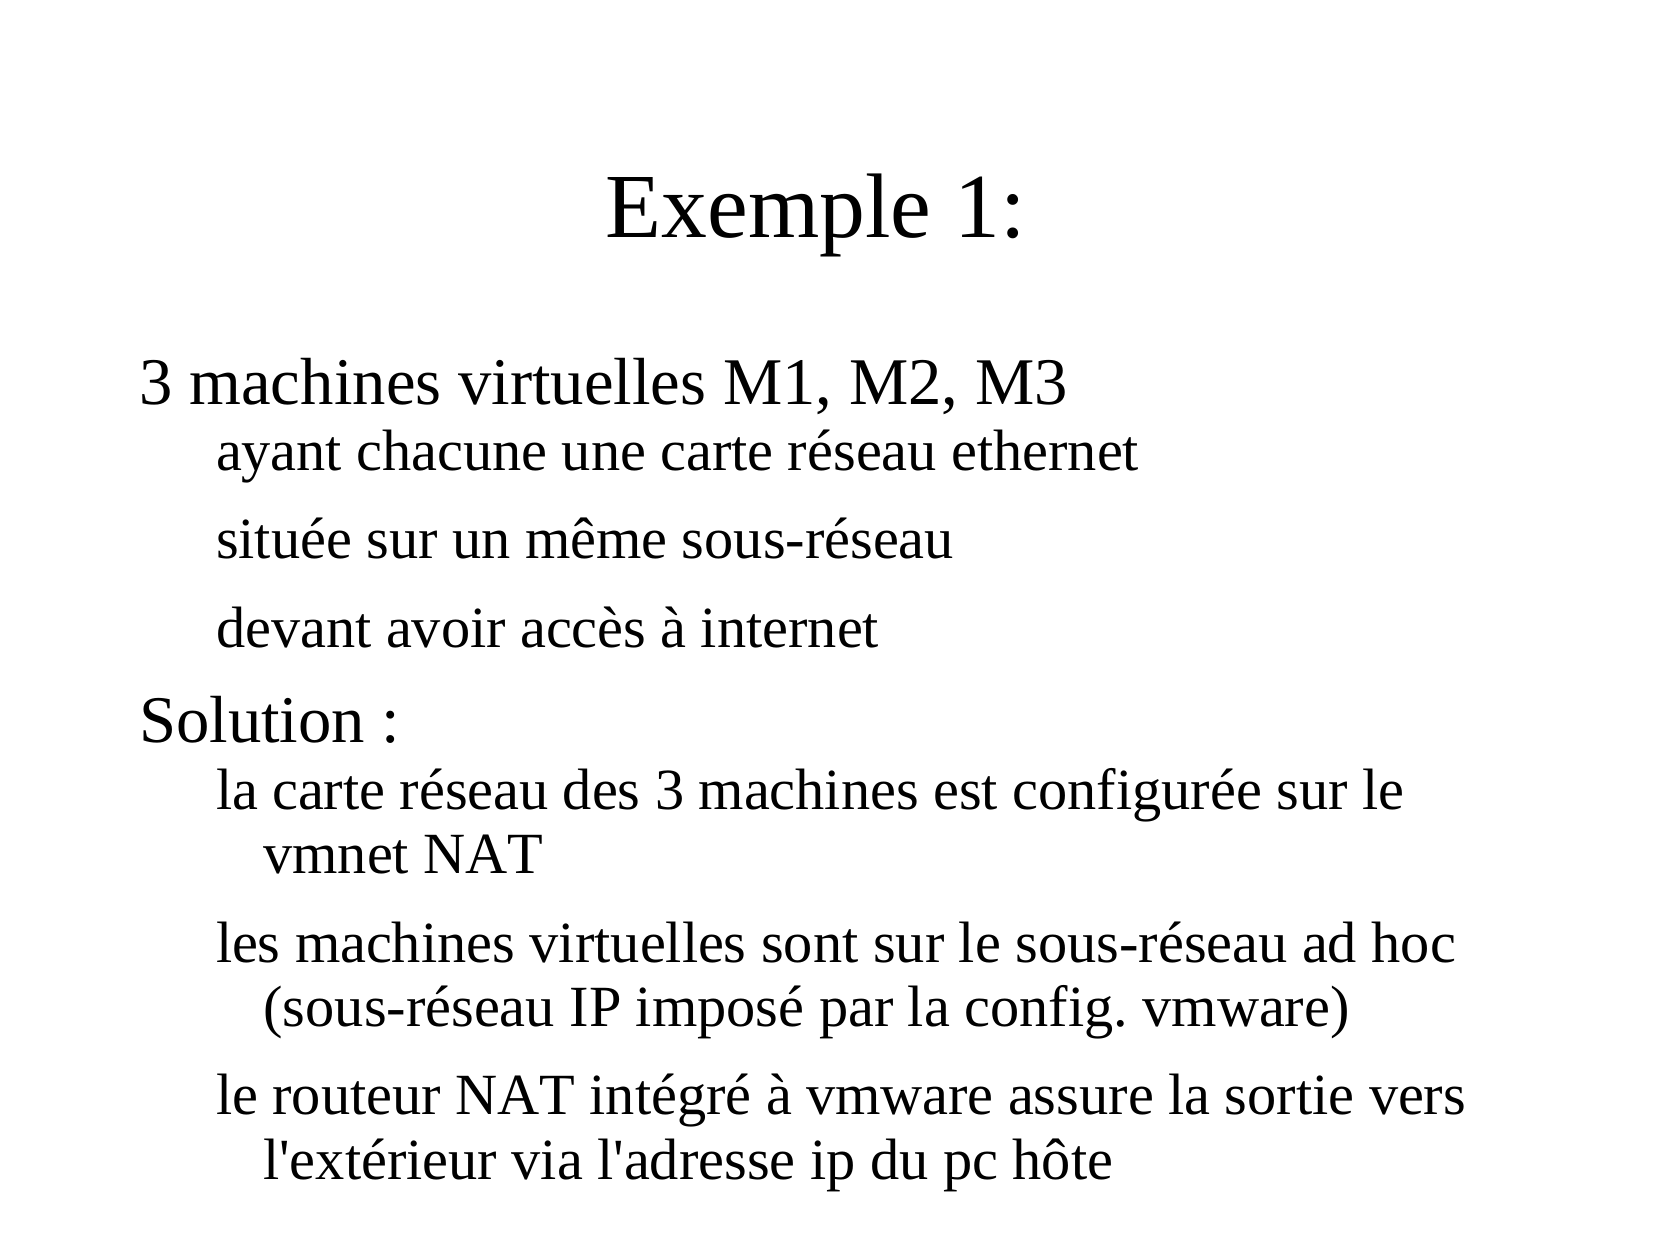

# Exemple 1:
3 machines virtuelles M1, M2, M3
ayant chacune une carte réseau ethernet
située sur un même sous-réseau
devant avoir accès à internet
Solution :
la carte réseau des 3 machines est configurée sur le vmnet NAT
les machines virtuelles sont sur le sous-réseau ad hoc (sous-réseau IP imposé par la config. vmware)
le routeur NAT intégré à vmware assure la sortie vers l'extérieur via l'adresse ip du pc hôte